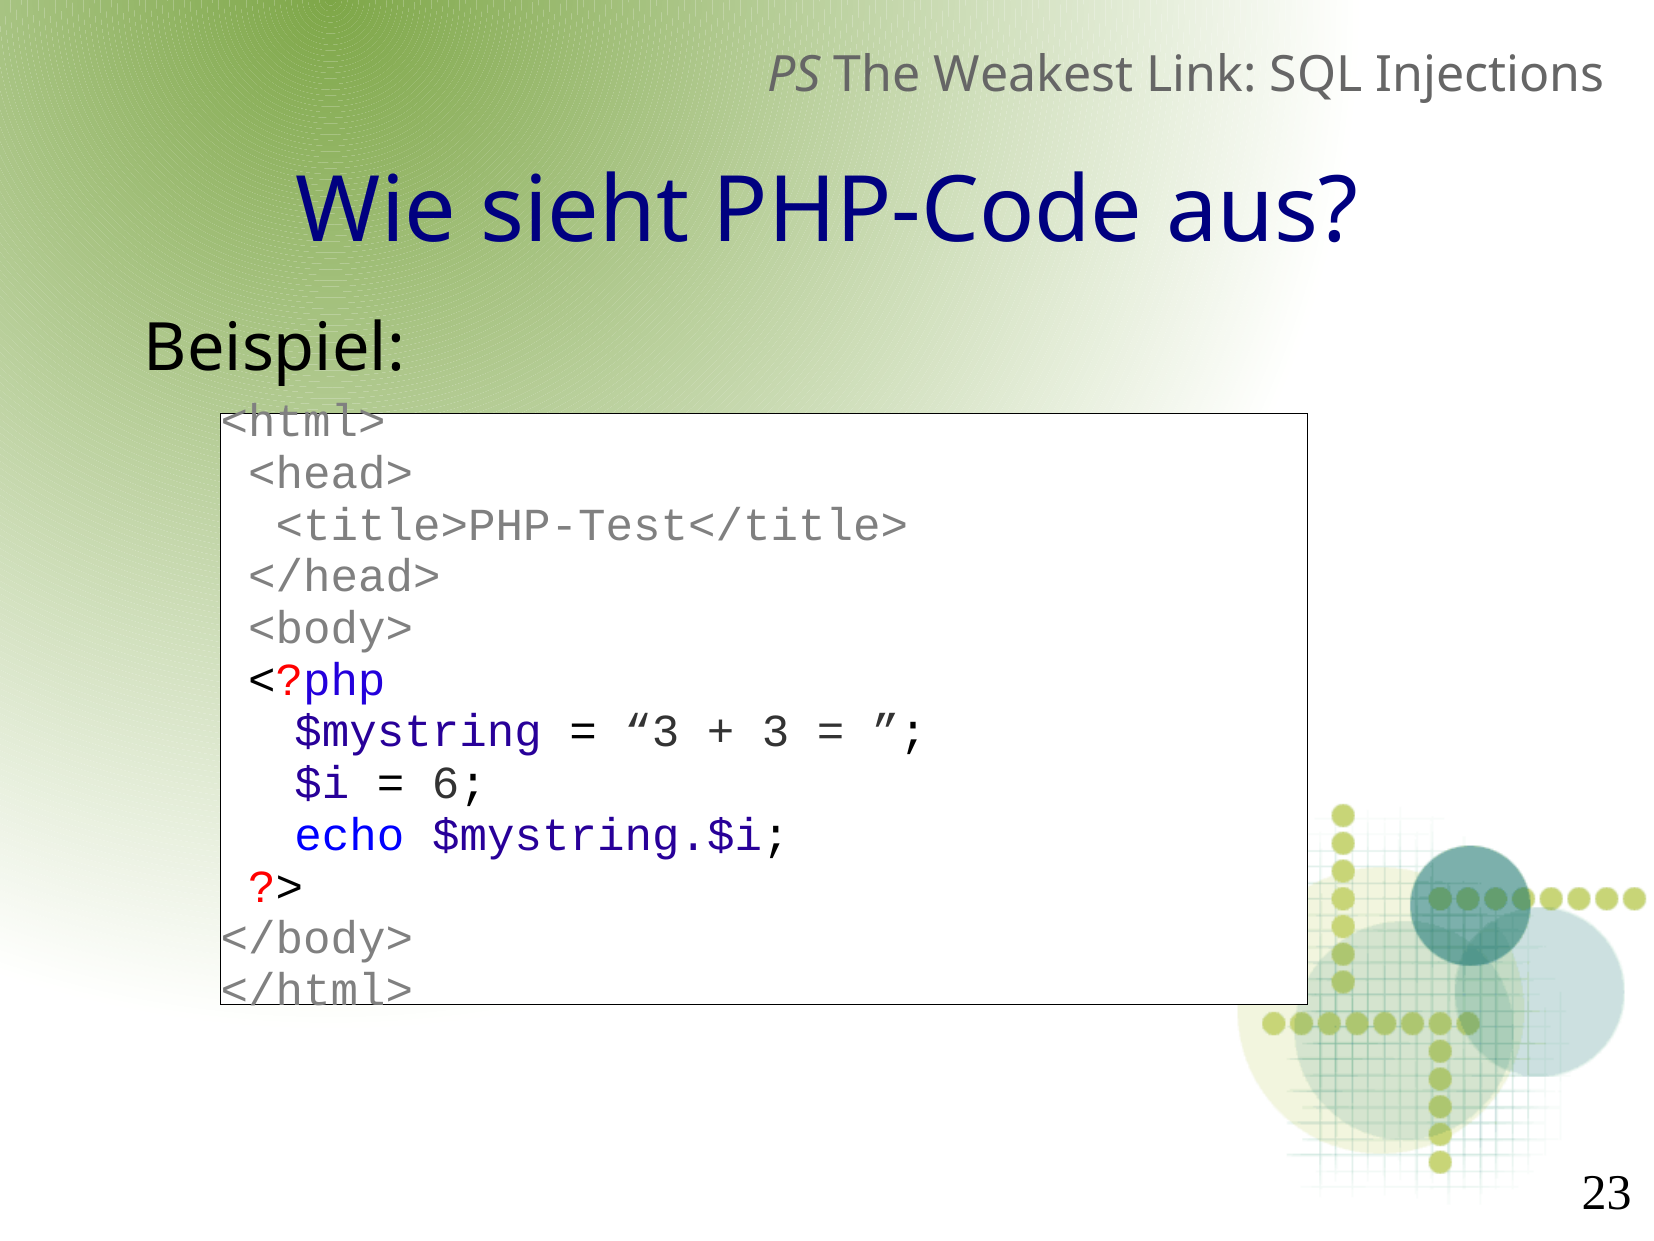

# Wie sieht PHP-Code aus?
Beispiel:
<html>
 <head>
 <title>PHP-Test</title>
 </head>
 <body>
 <?php
	$mystring = “3 + 3 = ”;
	$i = 6;
	echo $mystring.$i;
 ?>
</body>
</html>